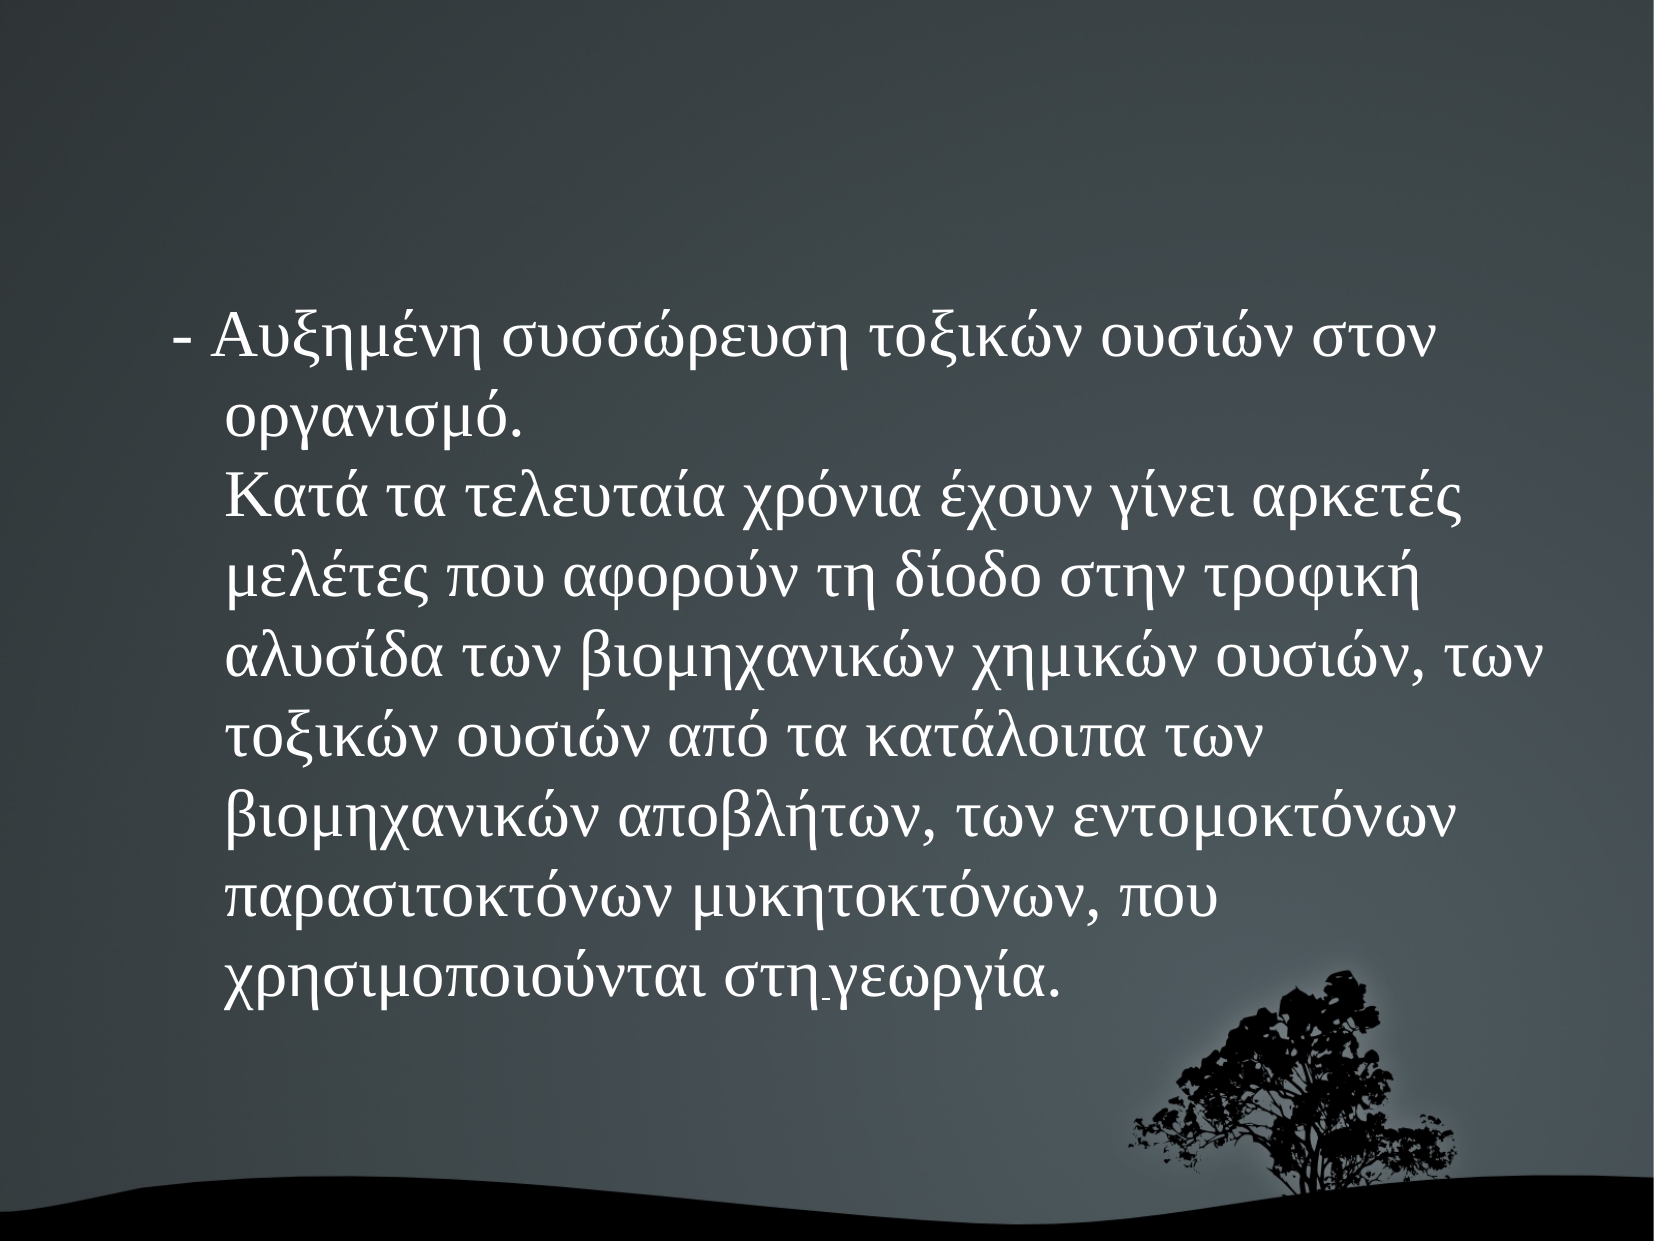

#
- Αυξημένη συσσώρευση τοξικών ουσιών στον οργανισμό.
Κατά τα τελευταία χρόνια έχουν γίνει αρκετές μελέτες που αφορούν τη δίοδο στην τροφική αλυσίδα των βιομηχανικών χημικών ουσιών, των τοξικών ουσιών από τα κατάλοιπα των βιομηχανικών αποβλήτων, των εντομοκτόνων παρασιτοκτόνων μυκητοκτόνων, που χρησιμοποιούνται στη γεωργία.